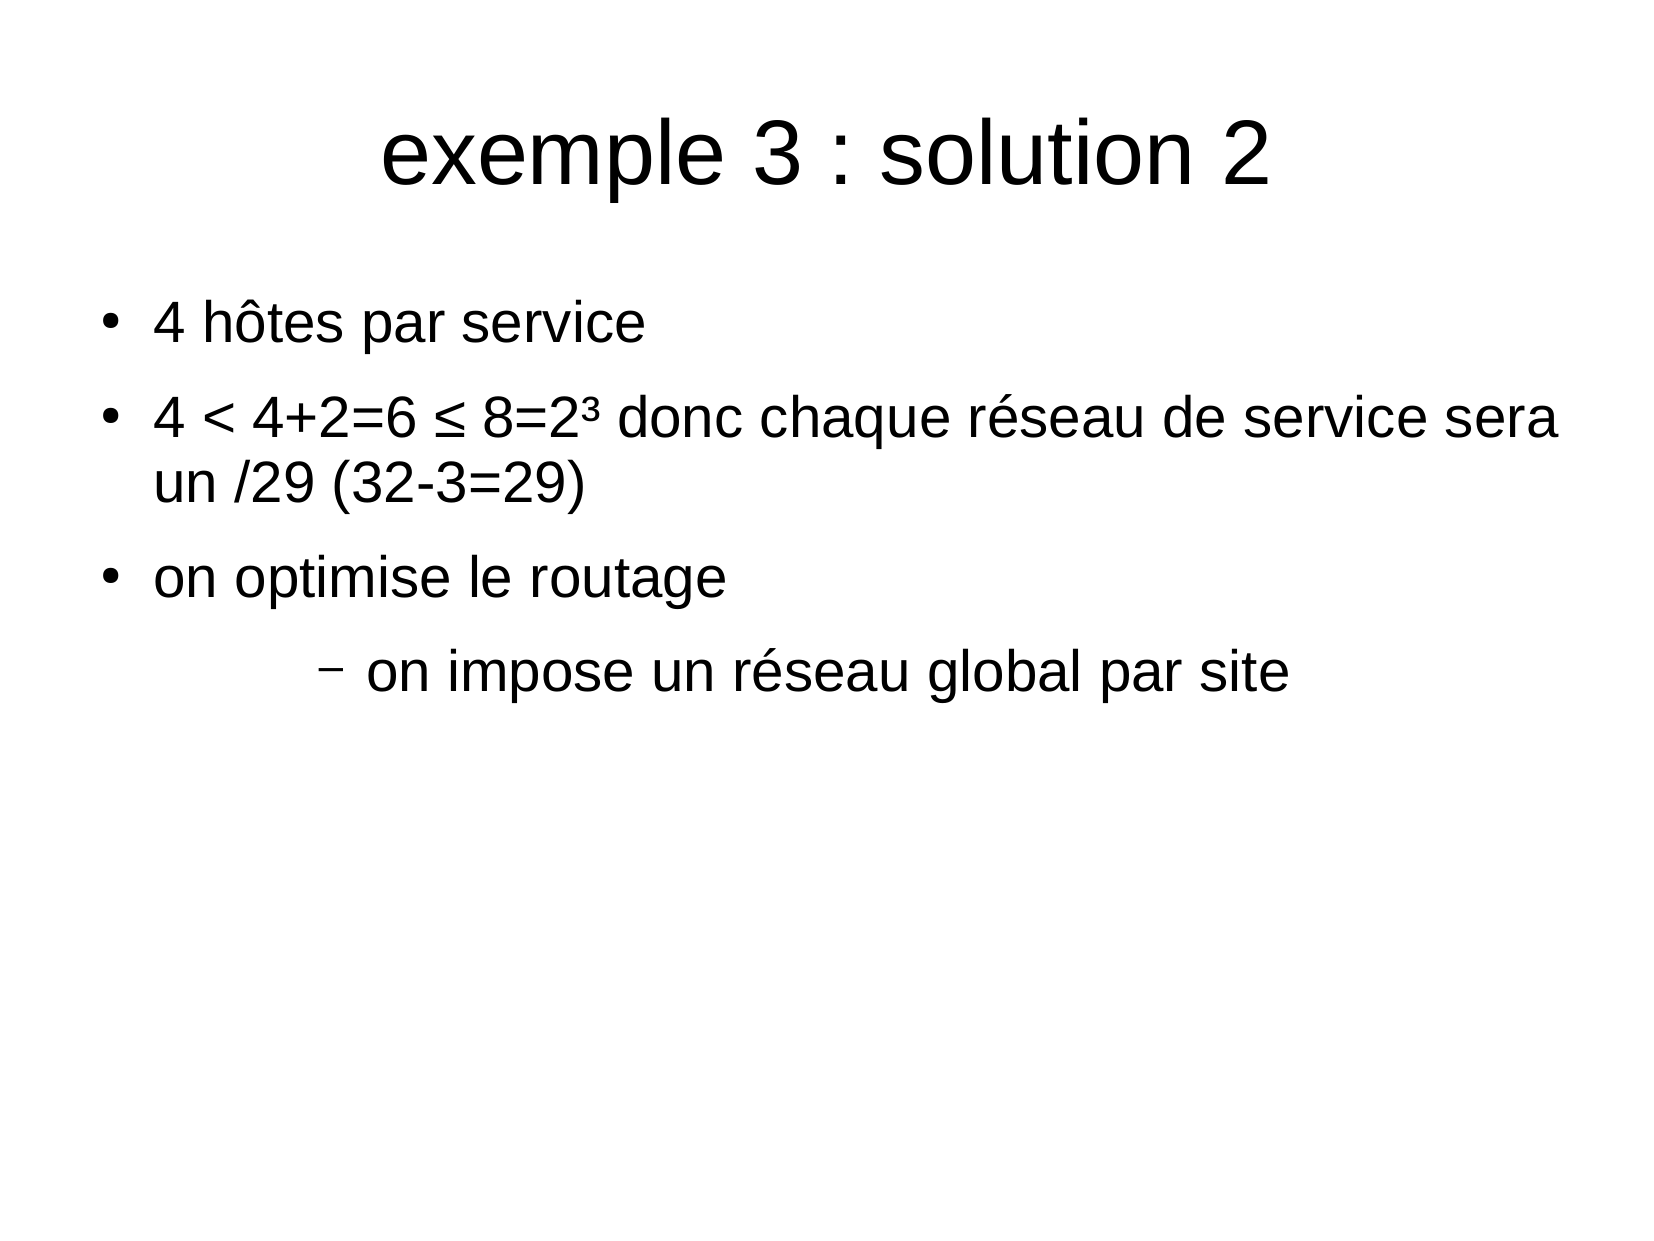

# exemple 3 : solution 2
4 hôtes par service
4 < 4+2=6 ≤ 8=2³ donc chaque réseau de service sera un /29 (32-3=29)
on optimise le routage
on impose un réseau global par site